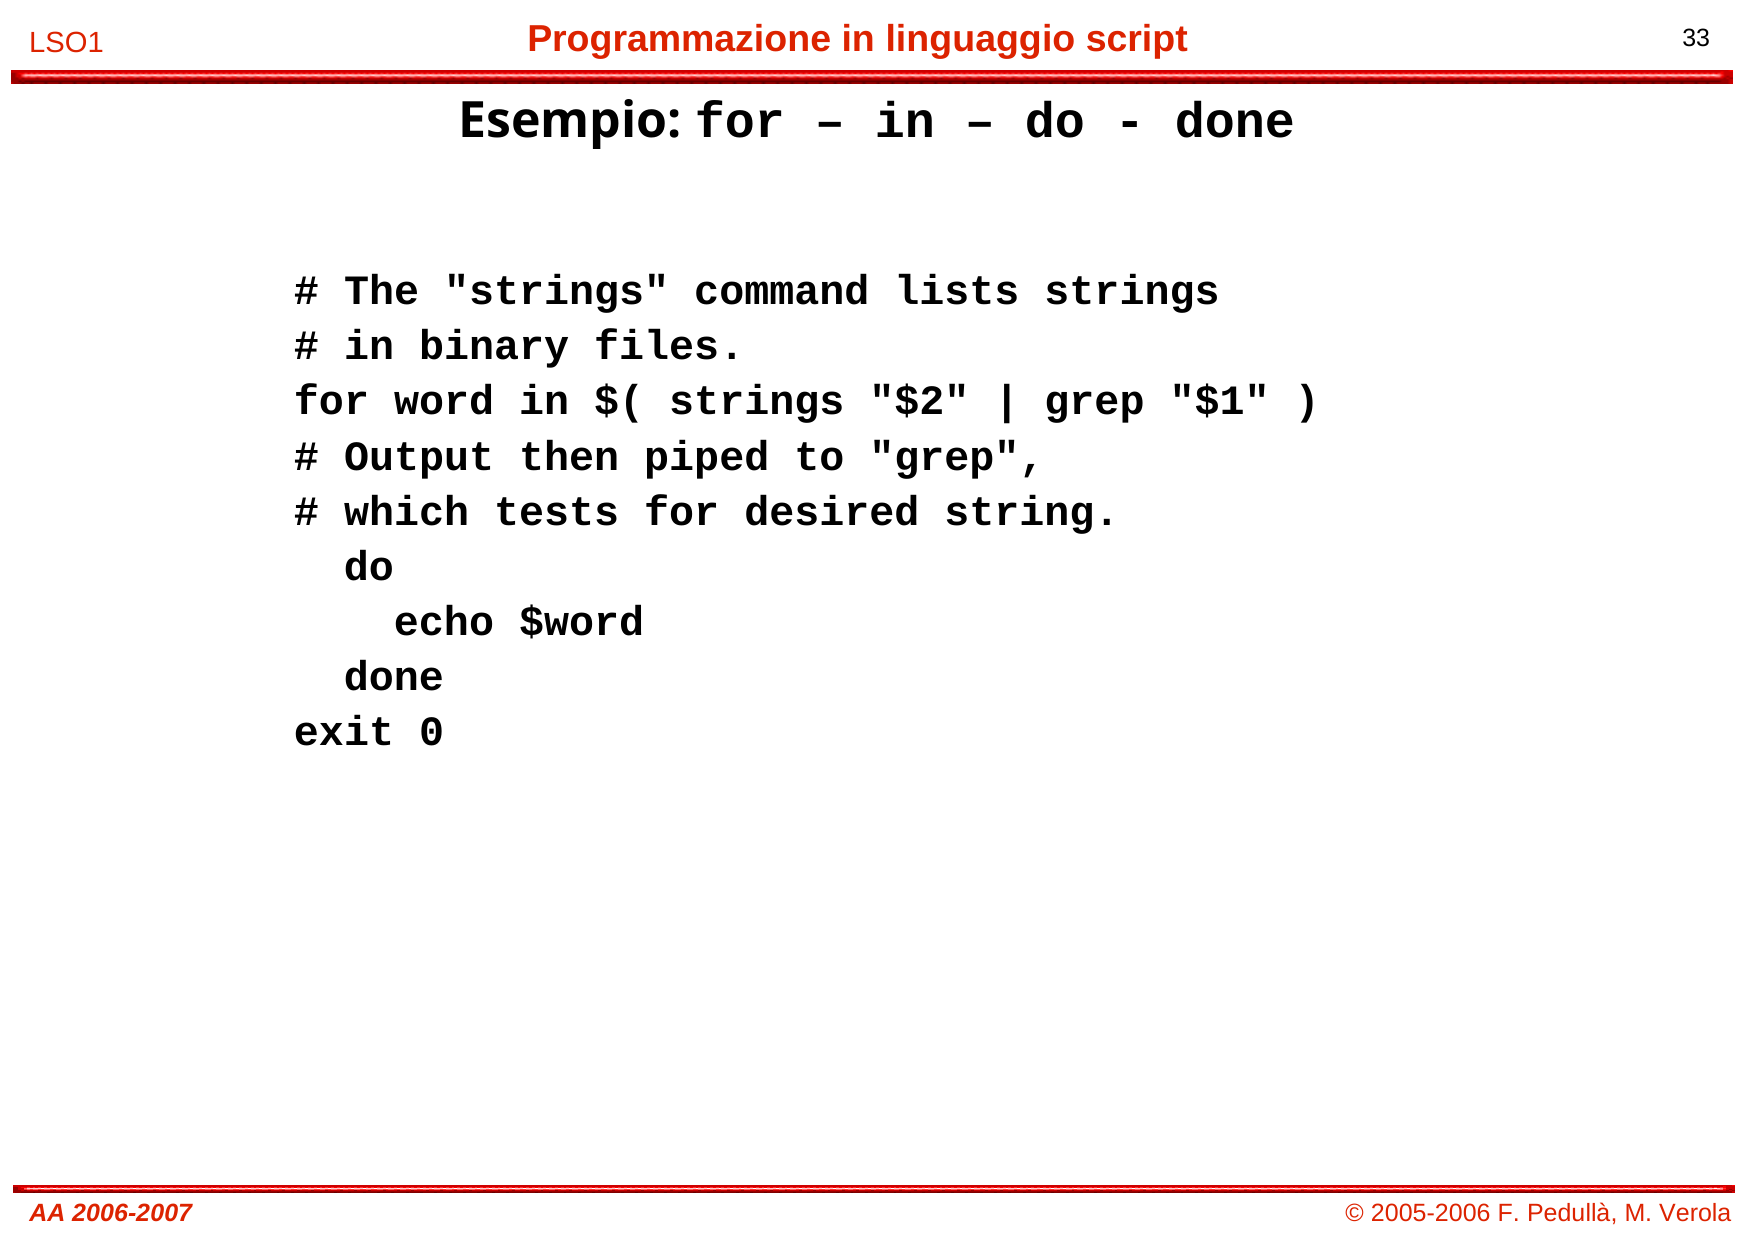

# Esempio: for – in – do - done
# The "strings" command lists strings
# in binary files.
for word in $( strings "$2" | grep "$1" )
# Output then piped to "grep",
# which tests for desired string.
 do
 echo $word
 done
exit 0